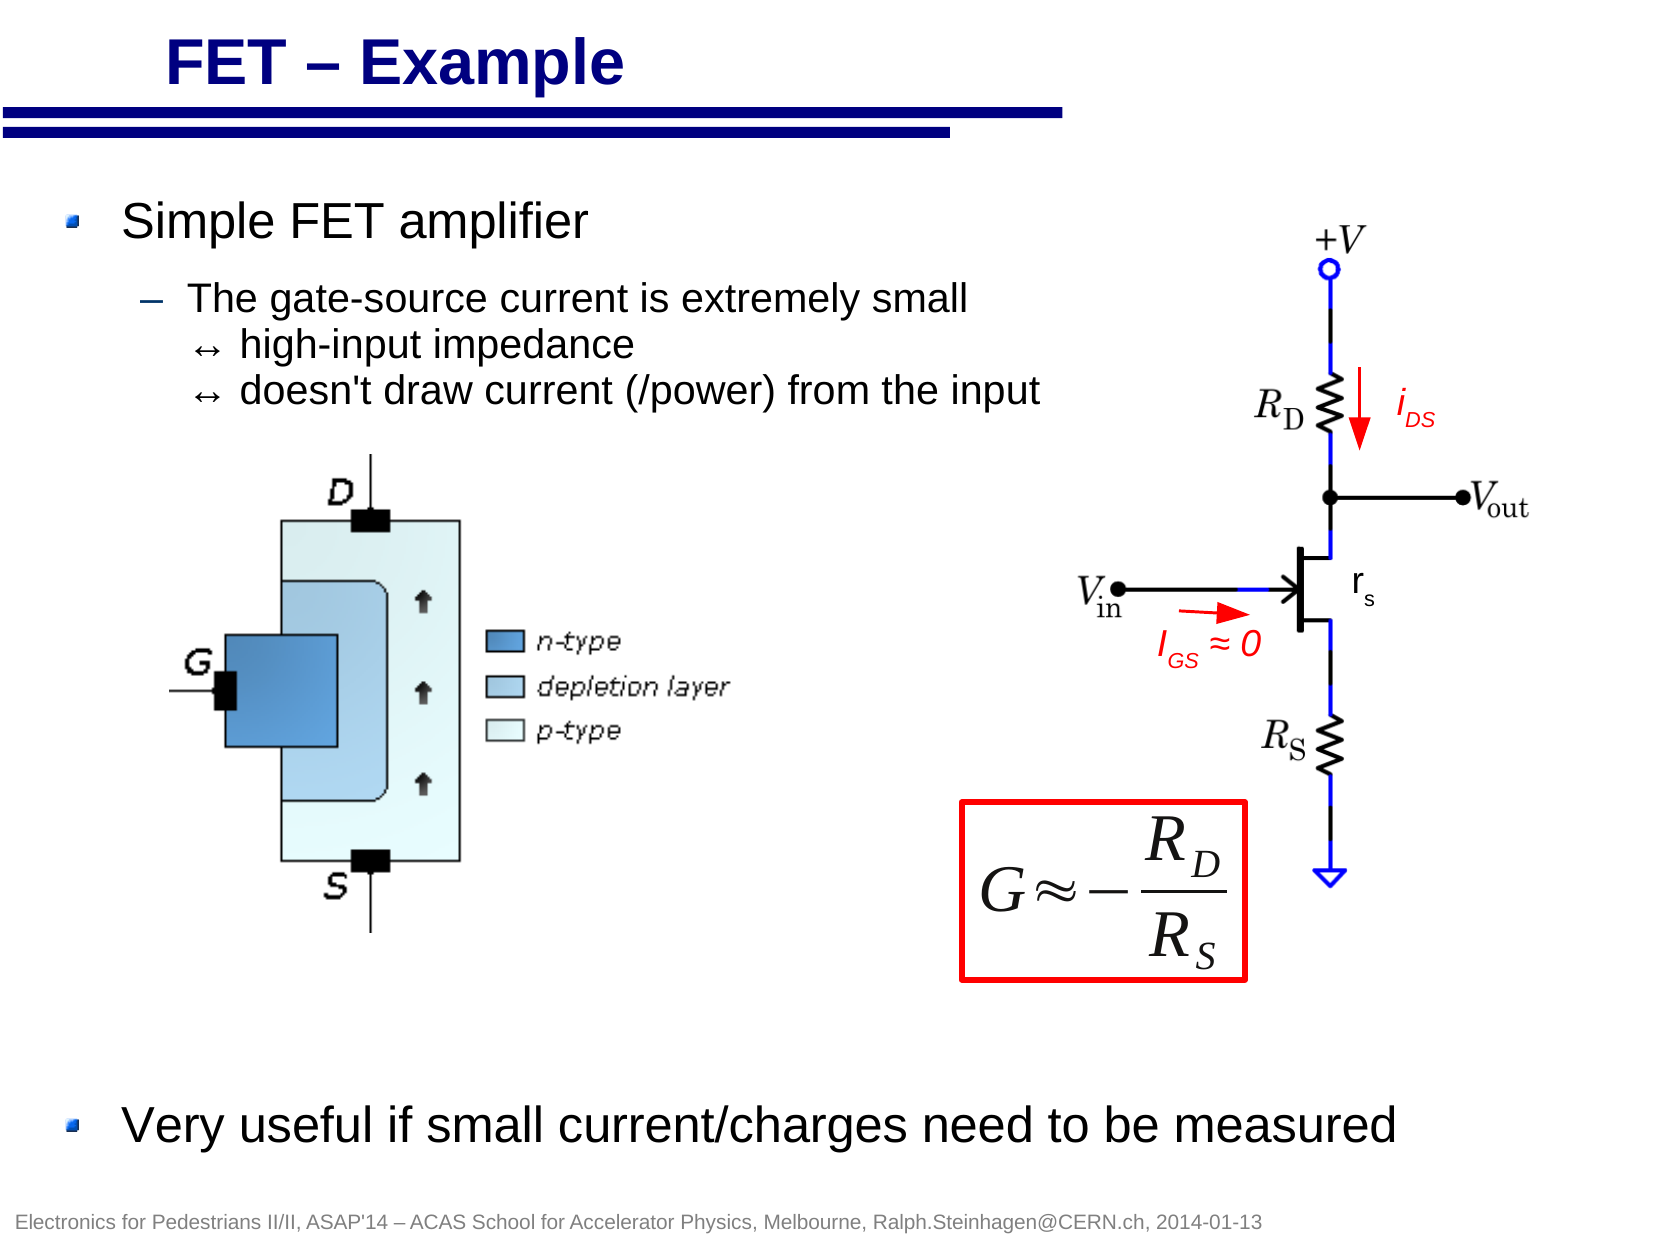

# FET – Example
Simple FET amplifier
The gate-source current is extremely small 				 ↔ high-input impedance 							 ↔ doesn't draw current (/power) from the input
Very useful if small current/charges need to be measured
iDS
rs
IGS ≈ 0